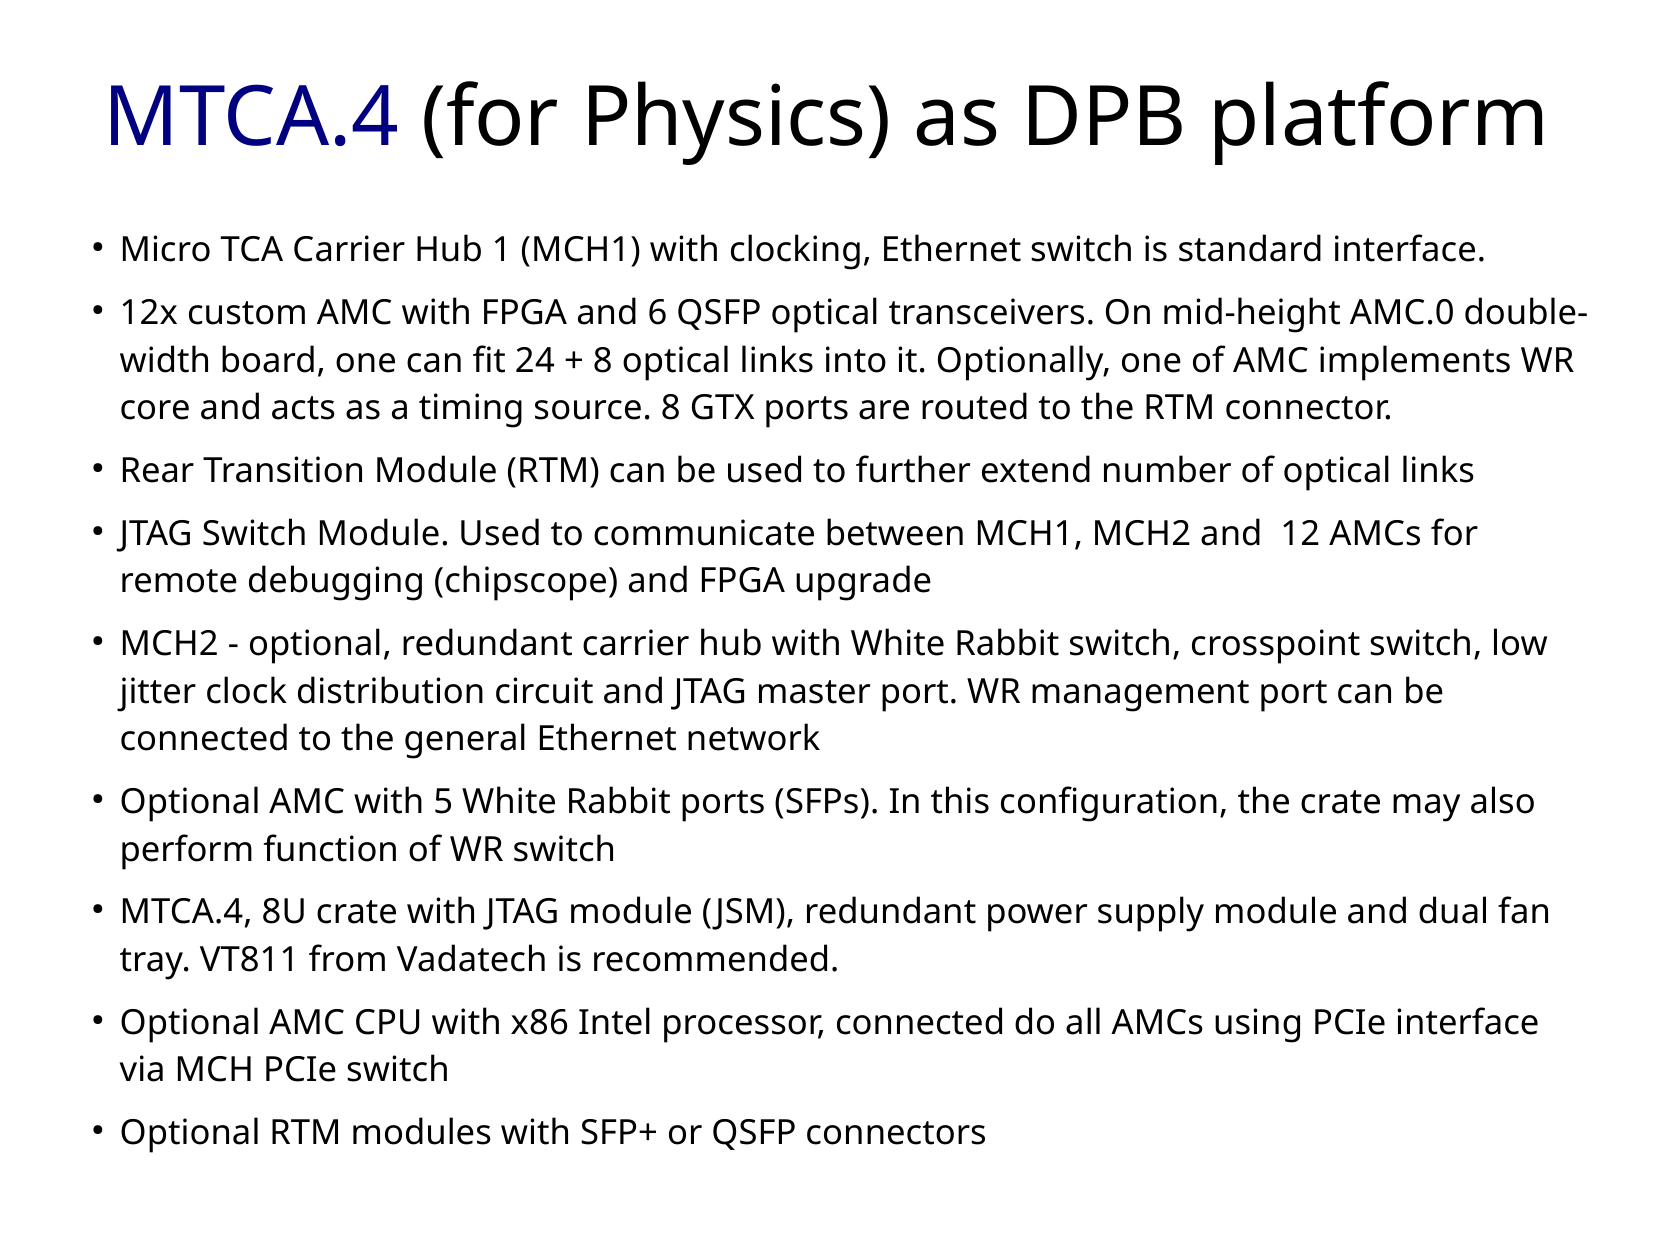

# MTCA.4 (for Physics) as DPB platform
Micro TCA Carrier Hub 1 (MCH1) with clocking, Ethernet switch is standard interface.
12x custom AMC with FPGA and 6 QSFP optical transceivers. On mid-height AMC.0 double-width board, one can fit 24 + 8 optical links into it. Optionally, one of AMC implements WR core and acts as a timing source. 8 GTX ports are routed to the RTM connector.
Rear Transition Module (RTM) can be used to further extend number of optical links
JTAG Switch Module. Used to communicate between MCH1, MCH2 and 12 AMCs for remote debugging (chipscope) and FPGA upgrade
MCH2 - optional, redundant carrier hub with White Rabbit switch, crosspoint switch, low jitter clock distribution circuit and JTAG master port. WR management port can be connected to the general Ethernet network
Optional AMC with 5 White Rabbit ports (SFPs). In this configuration, the crate may also perform function of WR switch
MTCA.4, 8U crate with JTAG module (JSM), redundant power supply module and dual fan tray. VT811 from Vadatech is recommended.
Optional AMC CPU with x86 Intel processor, connected do all AMCs using PCIe interface via MCH PCIe switch
Optional RTM modules with SFP+ or QSFP connectors